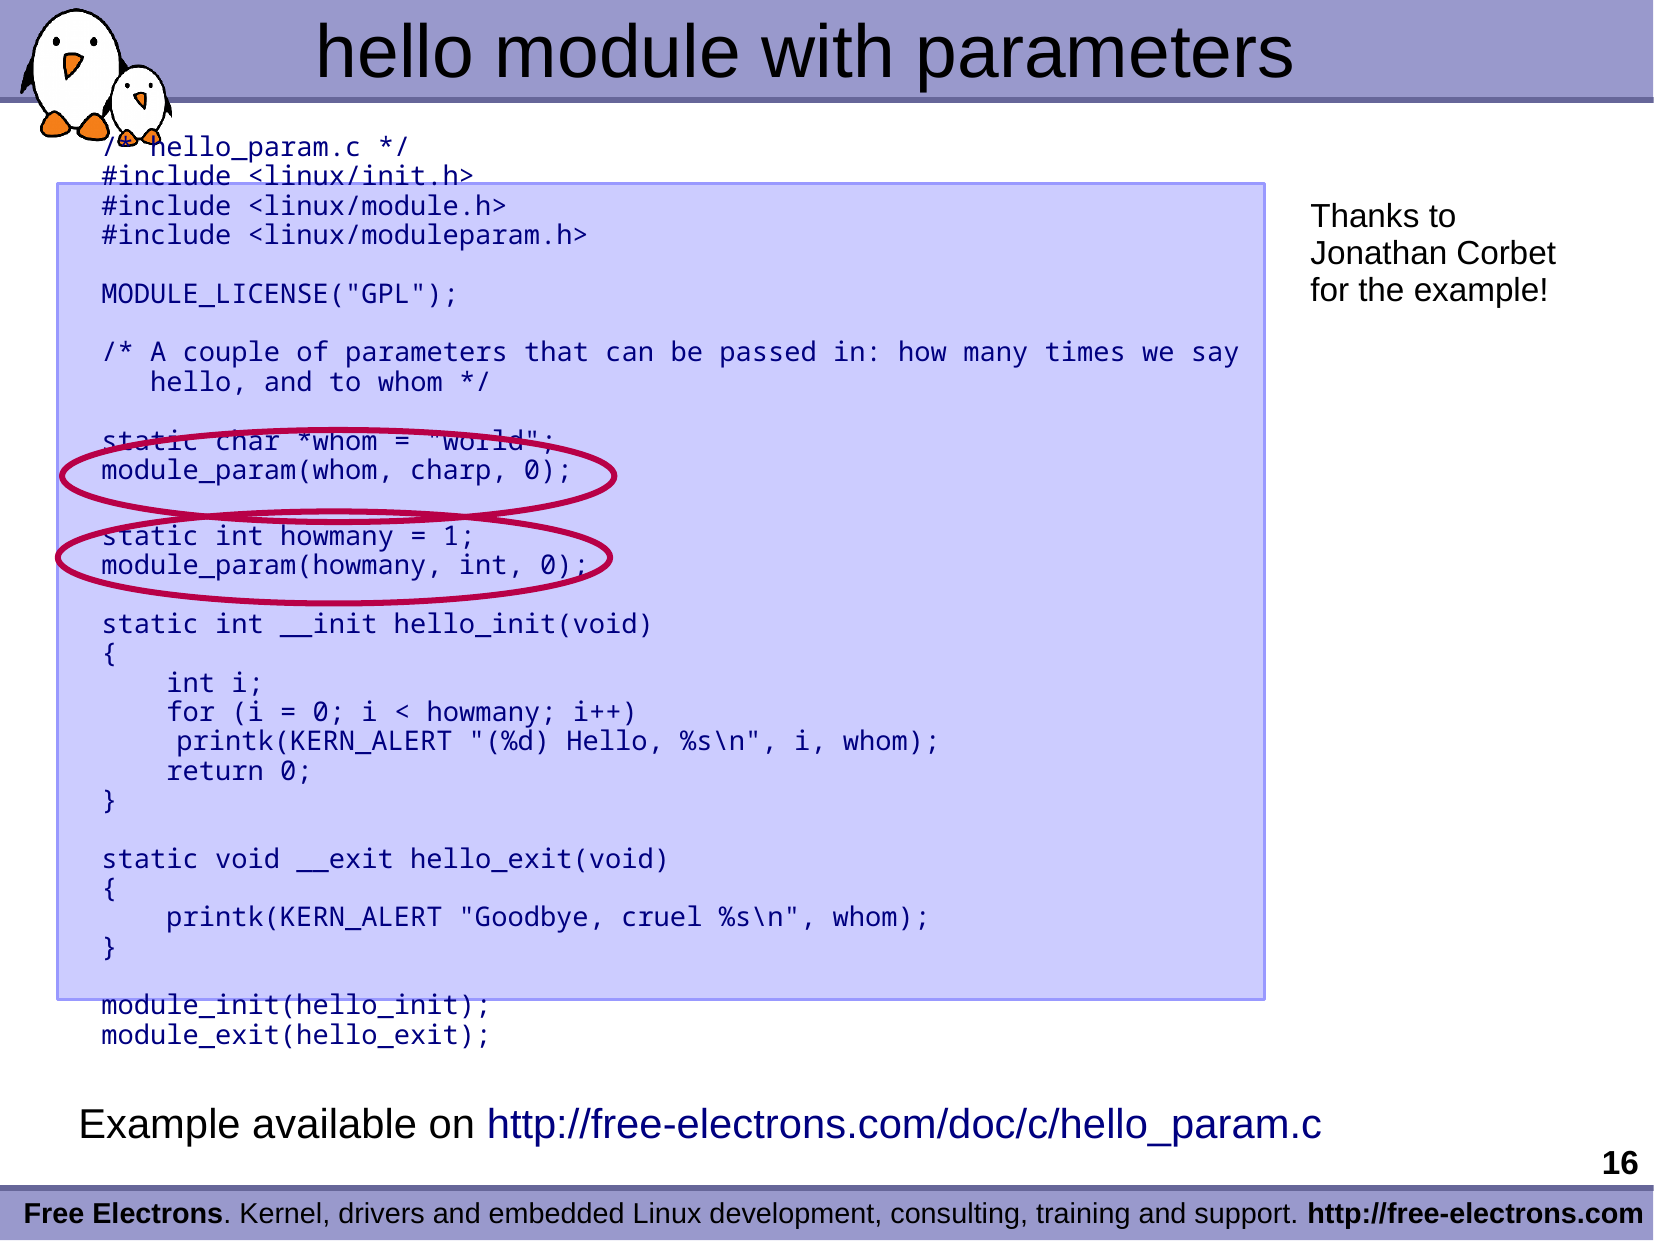

# hello module with parameters
/* hello_param.c */
#include <linux/init.h>
#include <linux/module.h>
#include <linux/moduleparam.h>
MODULE_LICENSE("GPL");
/* A couple of parameters that can be passed in: how many times we say
 hello, and to whom */
static char *whom = "world";
module_param(whom, charp, 0);
static int howmany = 1;
module_param(howmany, int, 0);
static int __init hello_init(void)
{
 int i;
 for (i = 0; i < howmany; i++)
 	printk(KERN_ALERT "(%d) Hello, %s\n", i, whom);
 return 0;
}
static void __exit hello_exit(void)
{
 printk(KERN_ALERT "Goodbye, cruel %s\n", whom);
}
module_init(hello_init);
module_exit(hello_exit);
Thanks to
Jonathan Corbet
for the example!
Example available on http://free-electrons.com/doc/c/hello_param.c